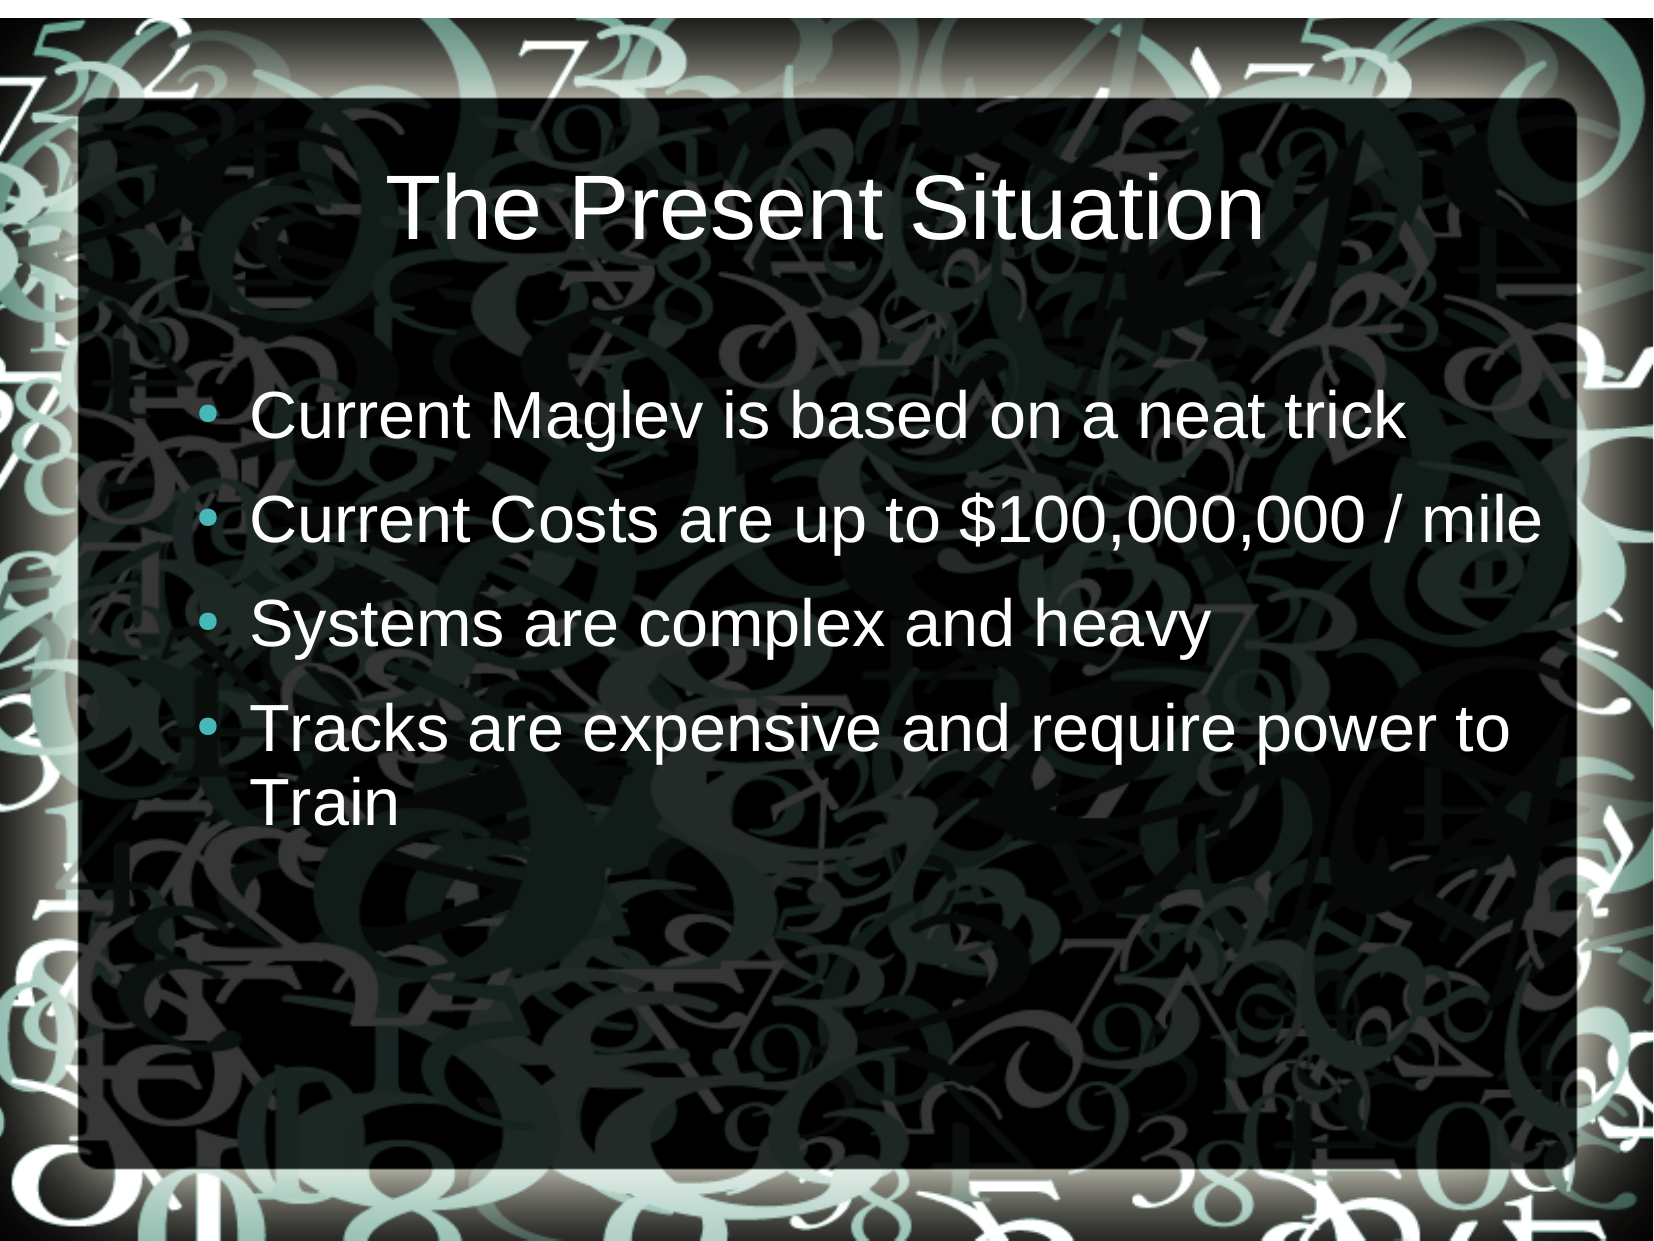

# The Present Situation
Current Maglev is based on a neat trick
Current Costs are up to $100,000,000 / mile
Systems are complex and heavy
Tracks are expensive and require power to Train